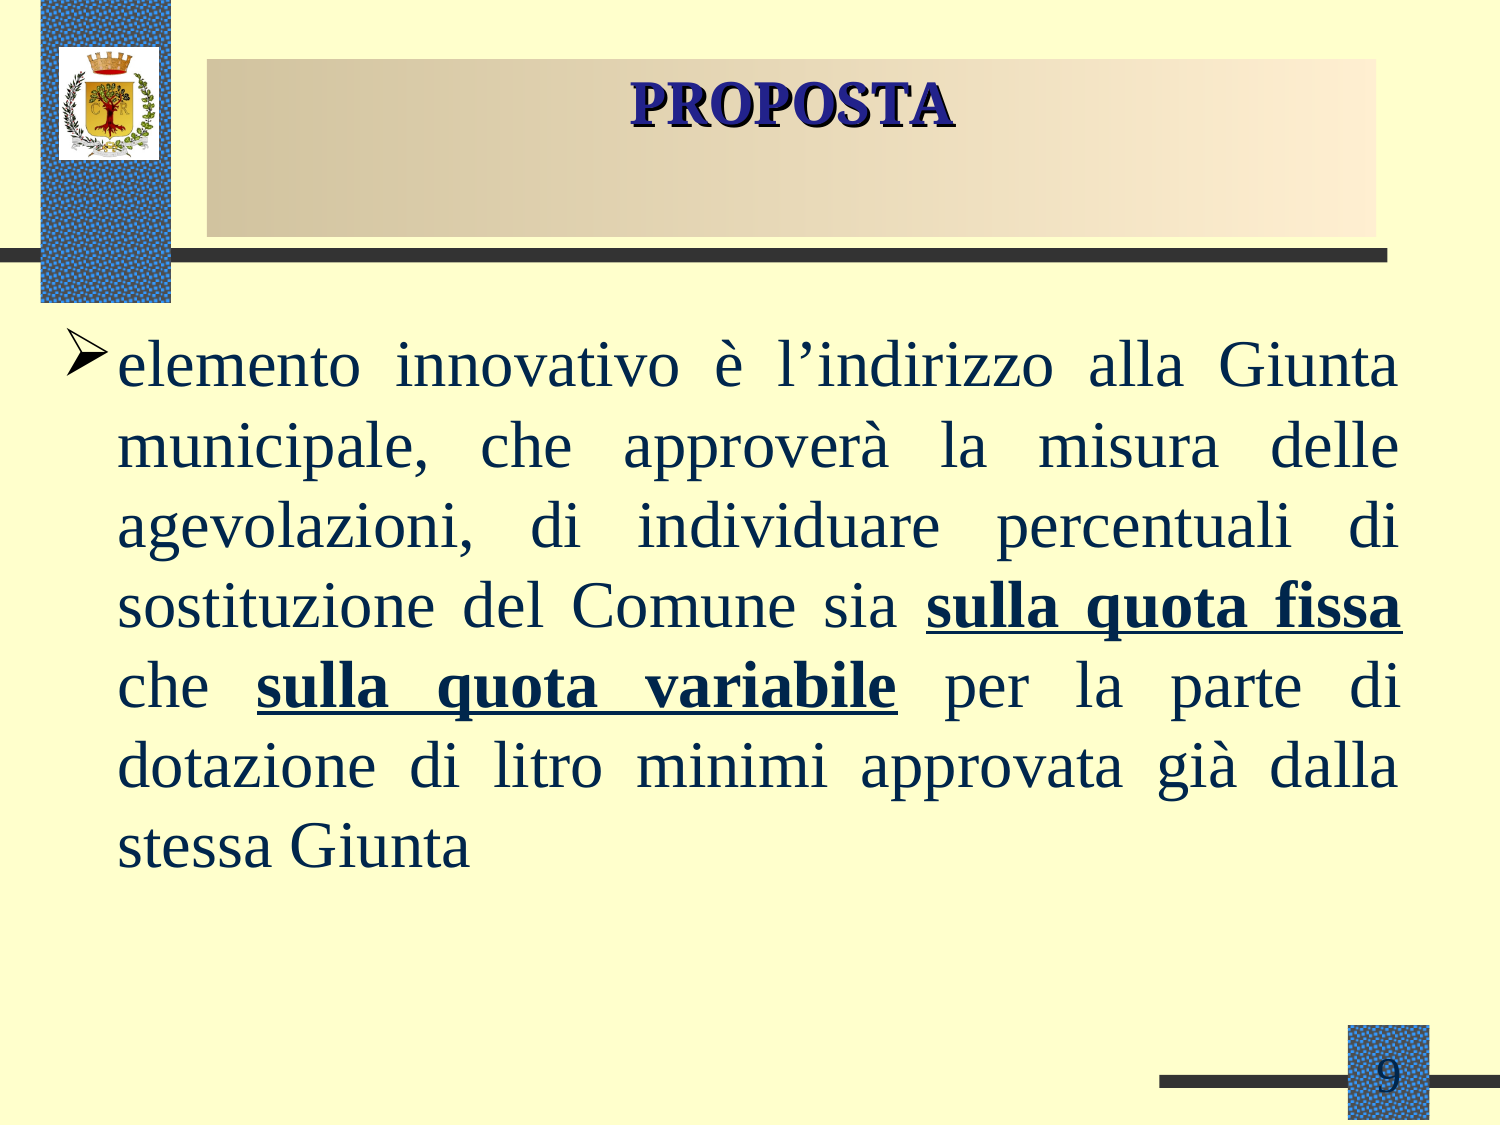

PROPOSTA
# elemento innovativo è l’indirizzo alla Giunta municipale, che approverà la misura delle agevolazioni, di individuare percentuali di sostituzione del Comune sia sulla quota fissa che sulla quota variabile per la parte di dotazione di litro minimi approvata già dalla stessa Giunta